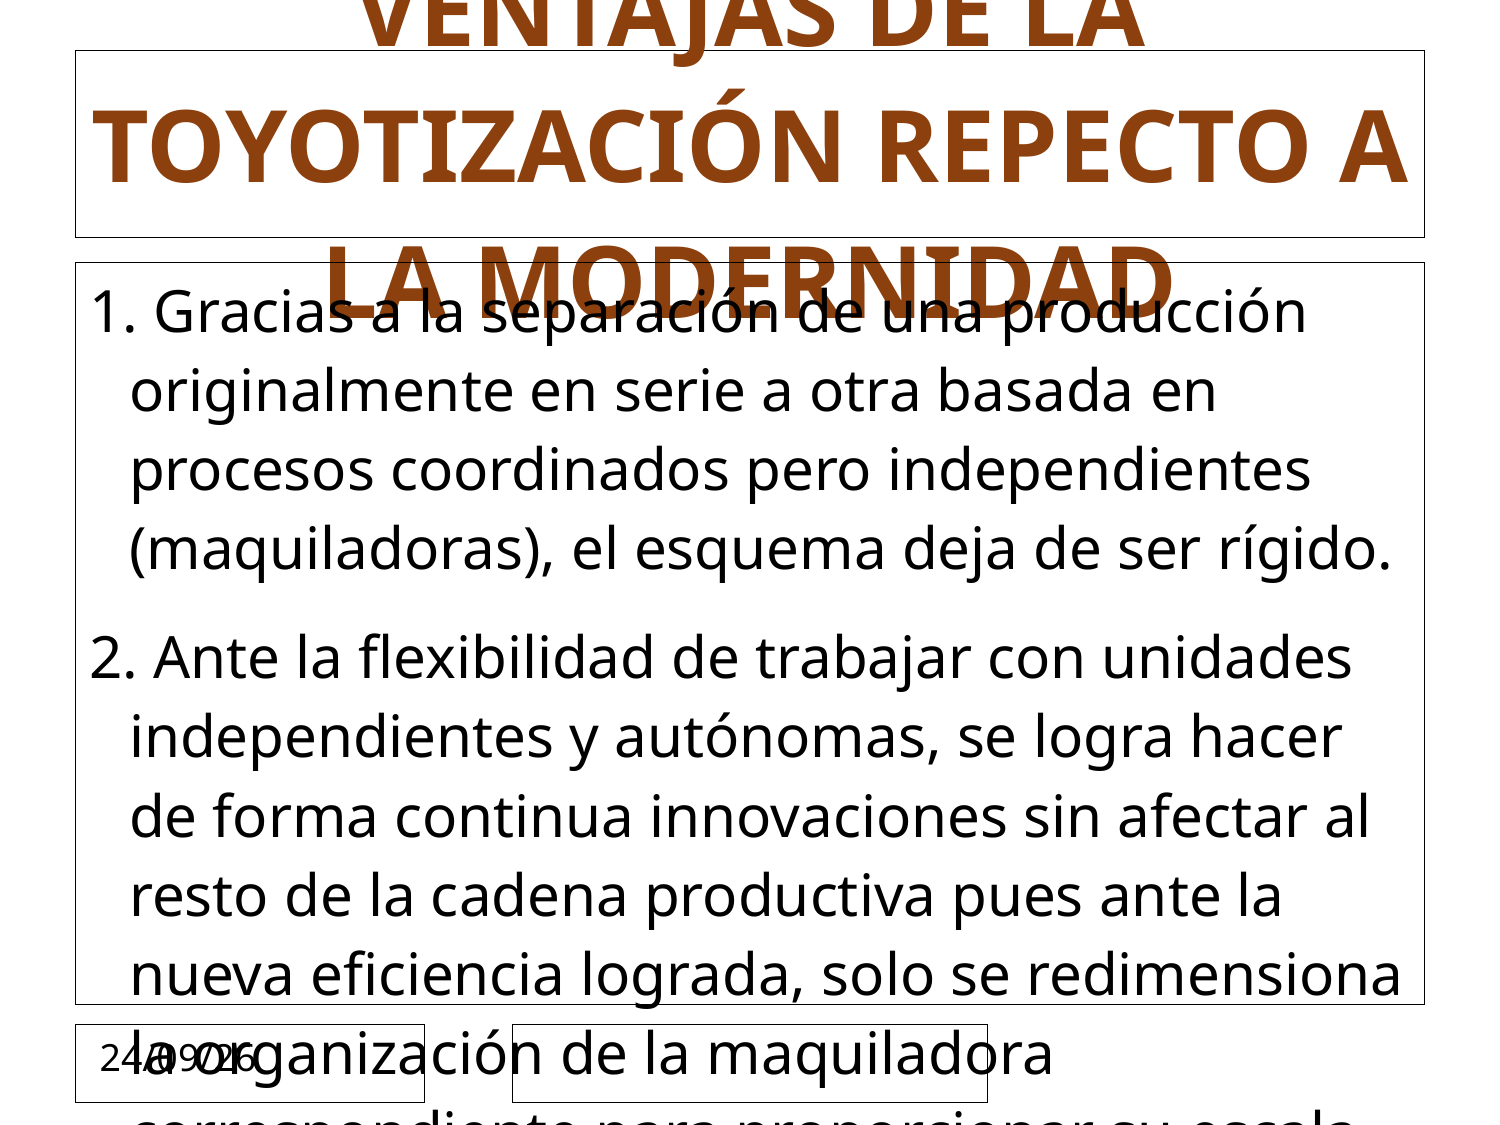

# VENTAJAS DE LA TOYOTIZACIÓN REPECTO A LA MODERNIDAD
1. Gracias a la separación de una producción originalmente en serie a otra basada en procesos coordinados pero independientes (maquiladoras), el esquema deja de ser rígido.
2. Ante la flexibilidad de trabajar con unidades independientes y autónomas, se logra hacer de forma continua innovaciones sin afectar al resto de la cadena productiva pues ante la nueva eficiencia lograda, solo se redimensiona la organización de la maquiladora correspondiente para proporcionar su escala de producción a su asimilación al resto del esquema.